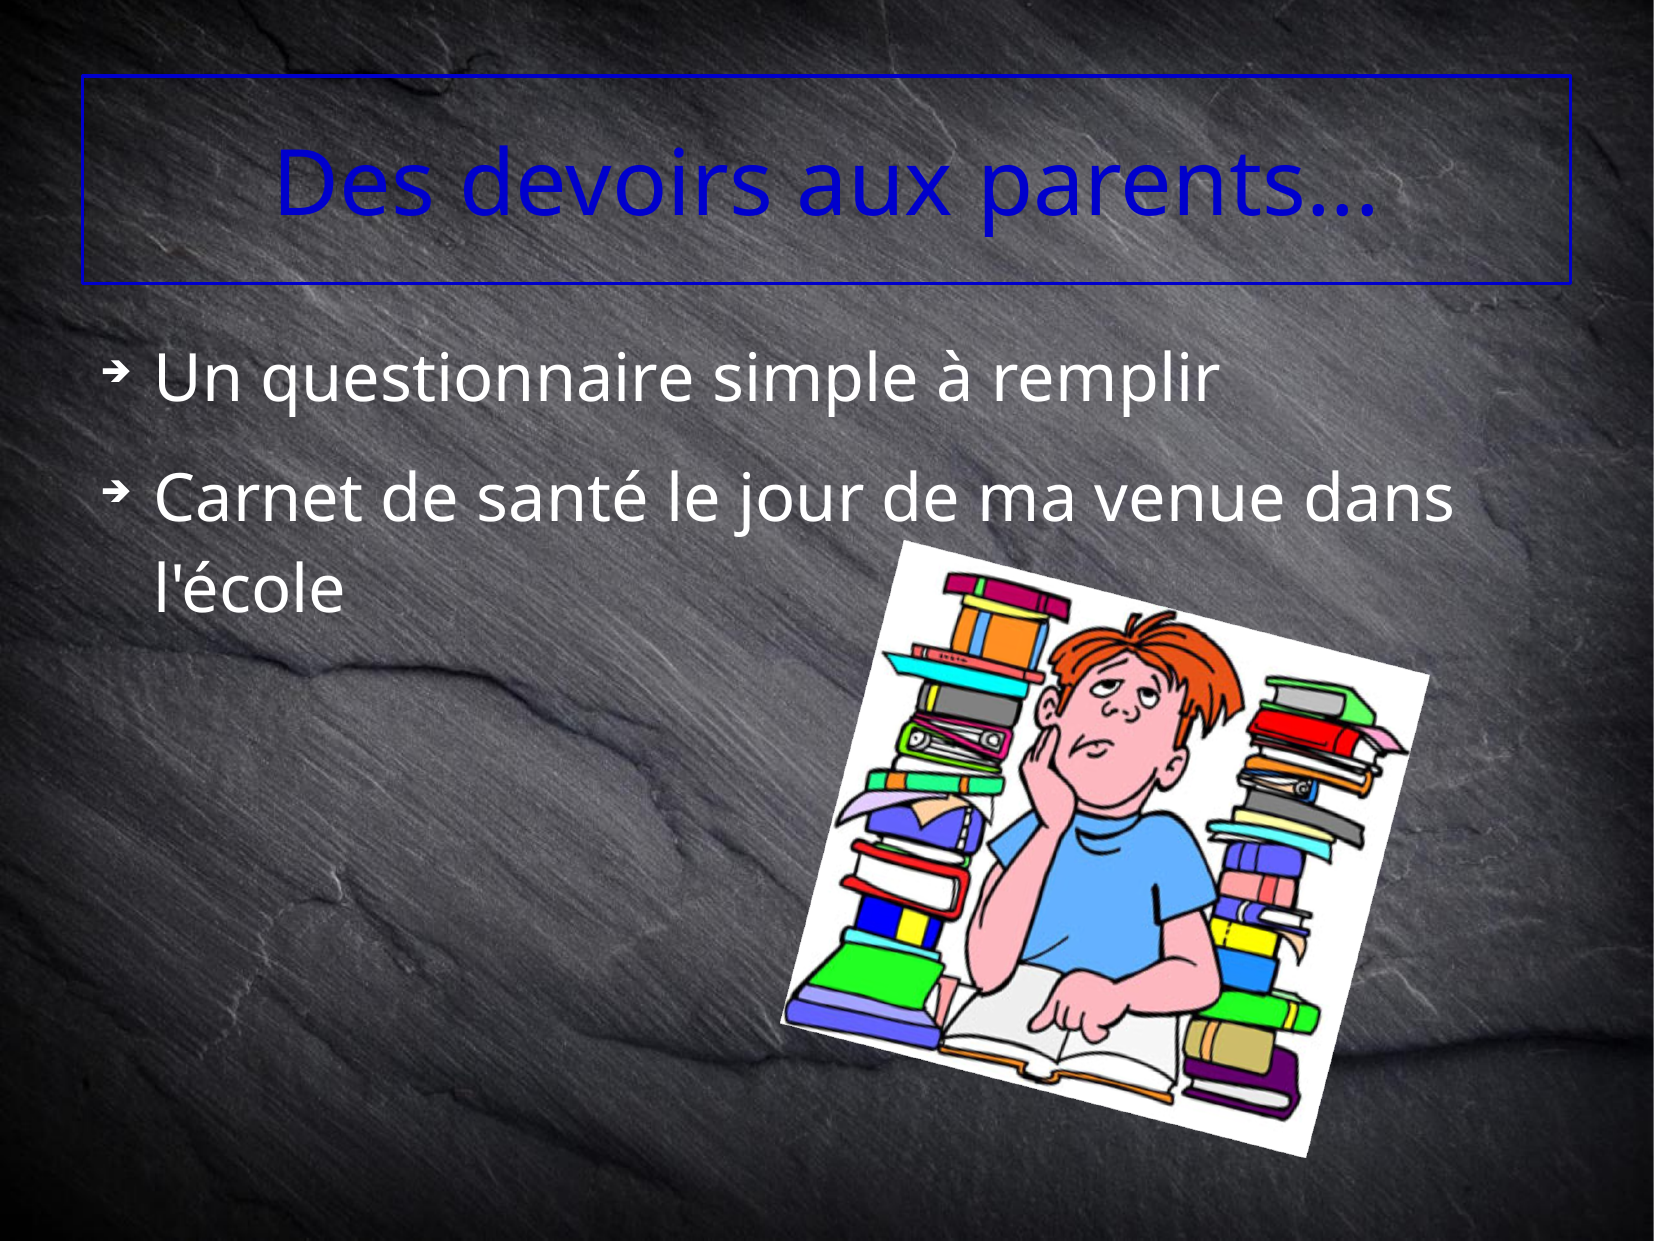

# Des devoirs aux parents...
Un questionnaire simple à remplir
Carnet de santé le jour de ma venue dans l'école